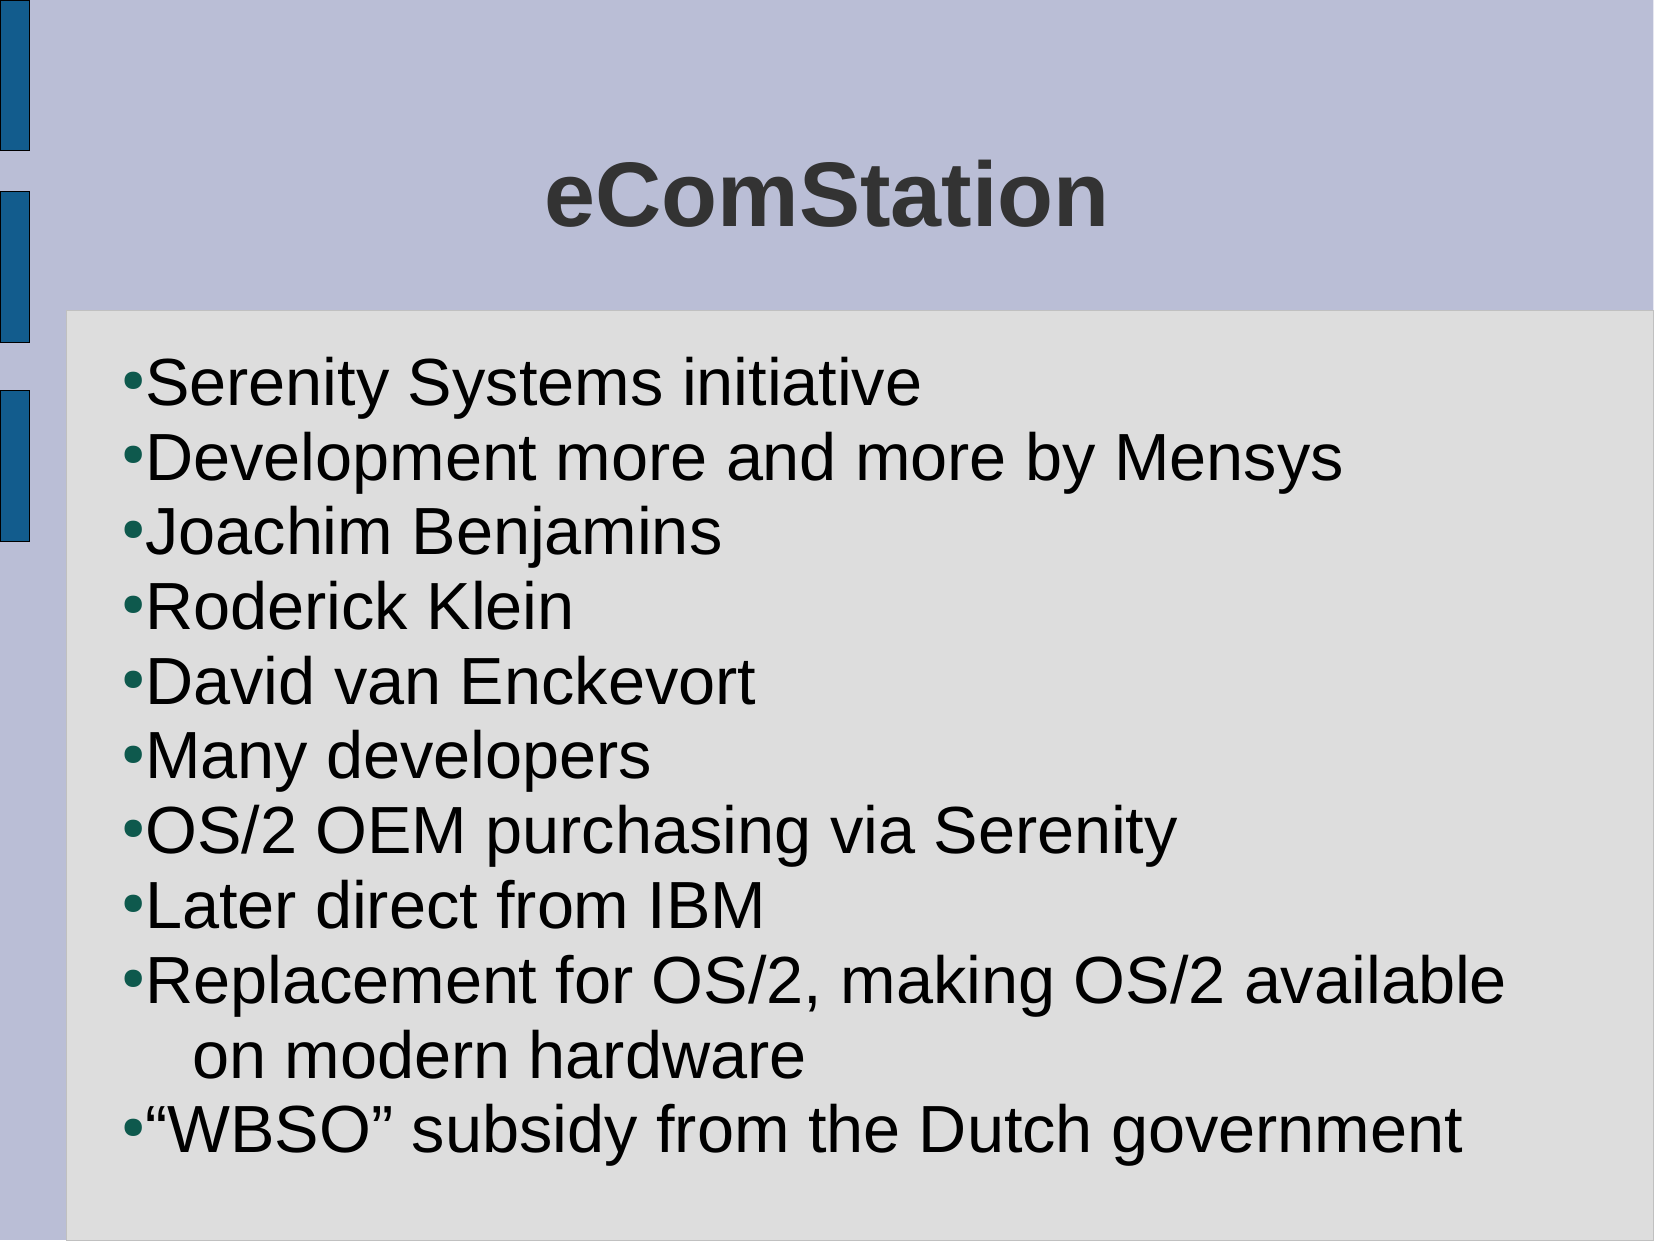

# eComStation
Serenity Systems initiative
Development more and more by Mensys
Joachim Benjamins
Roderick Klein
David van Enckevort
Many developers
OS/2 OEM purchasing via Serenity
Later direct from IBM
Replacement for OS/2, making OS/2 available on modern hardware
“WBSO” subsidy from the Dutch government